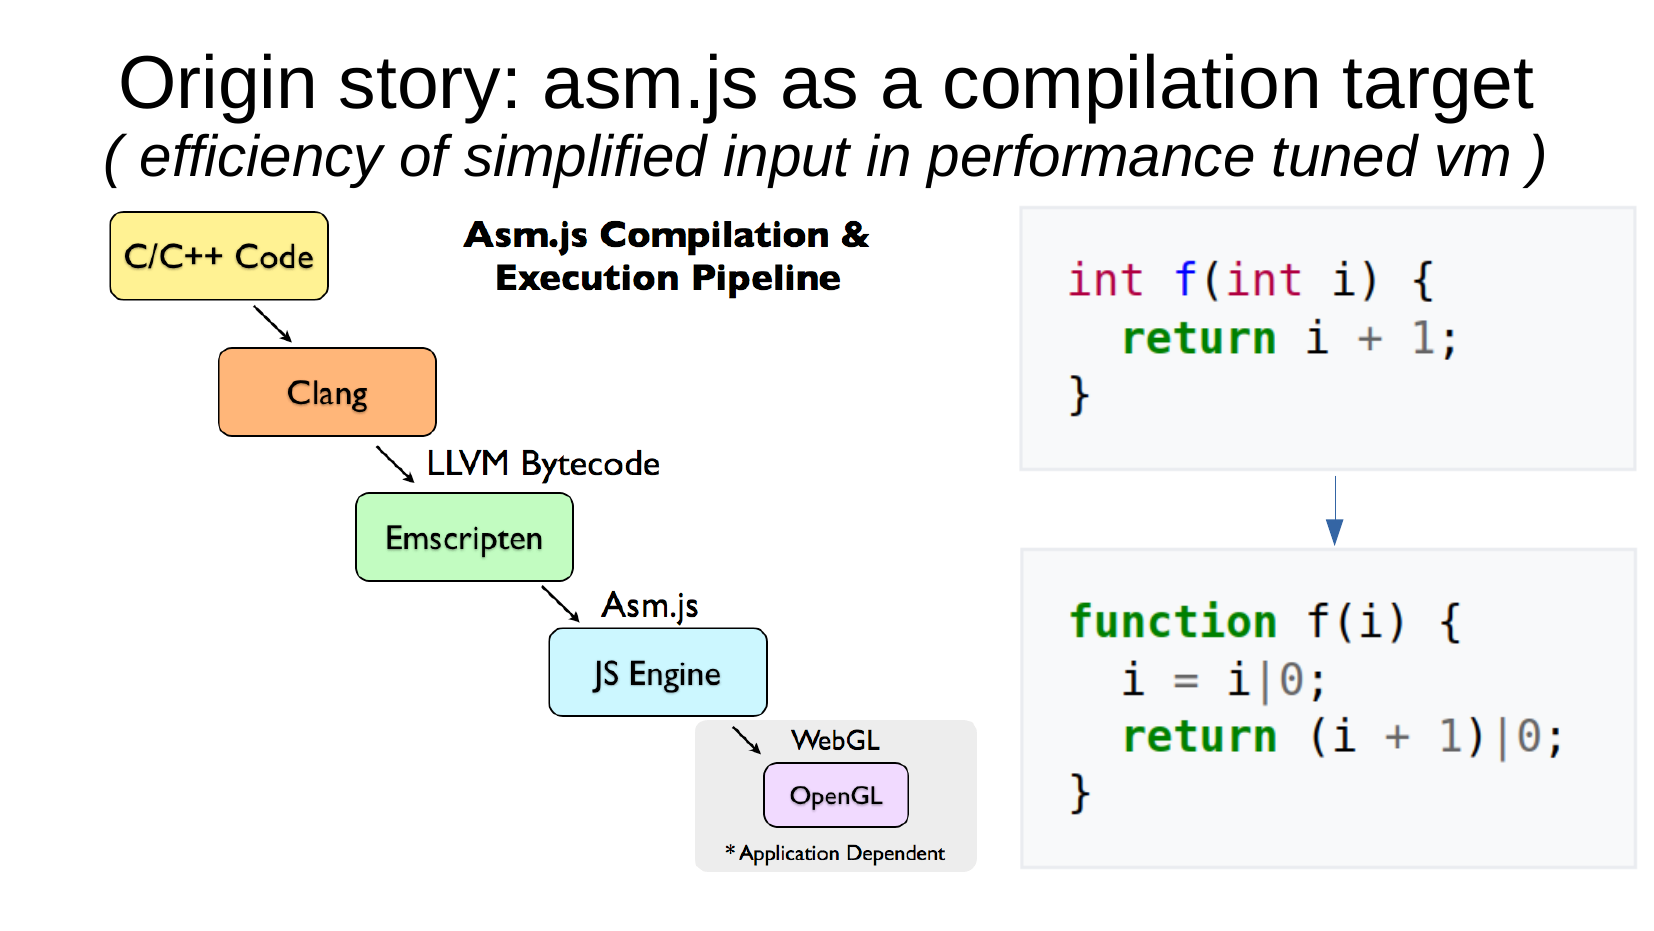

# Origin story: asm.js as a compilation target ( efficiency of simplified input in performance tuned vm )